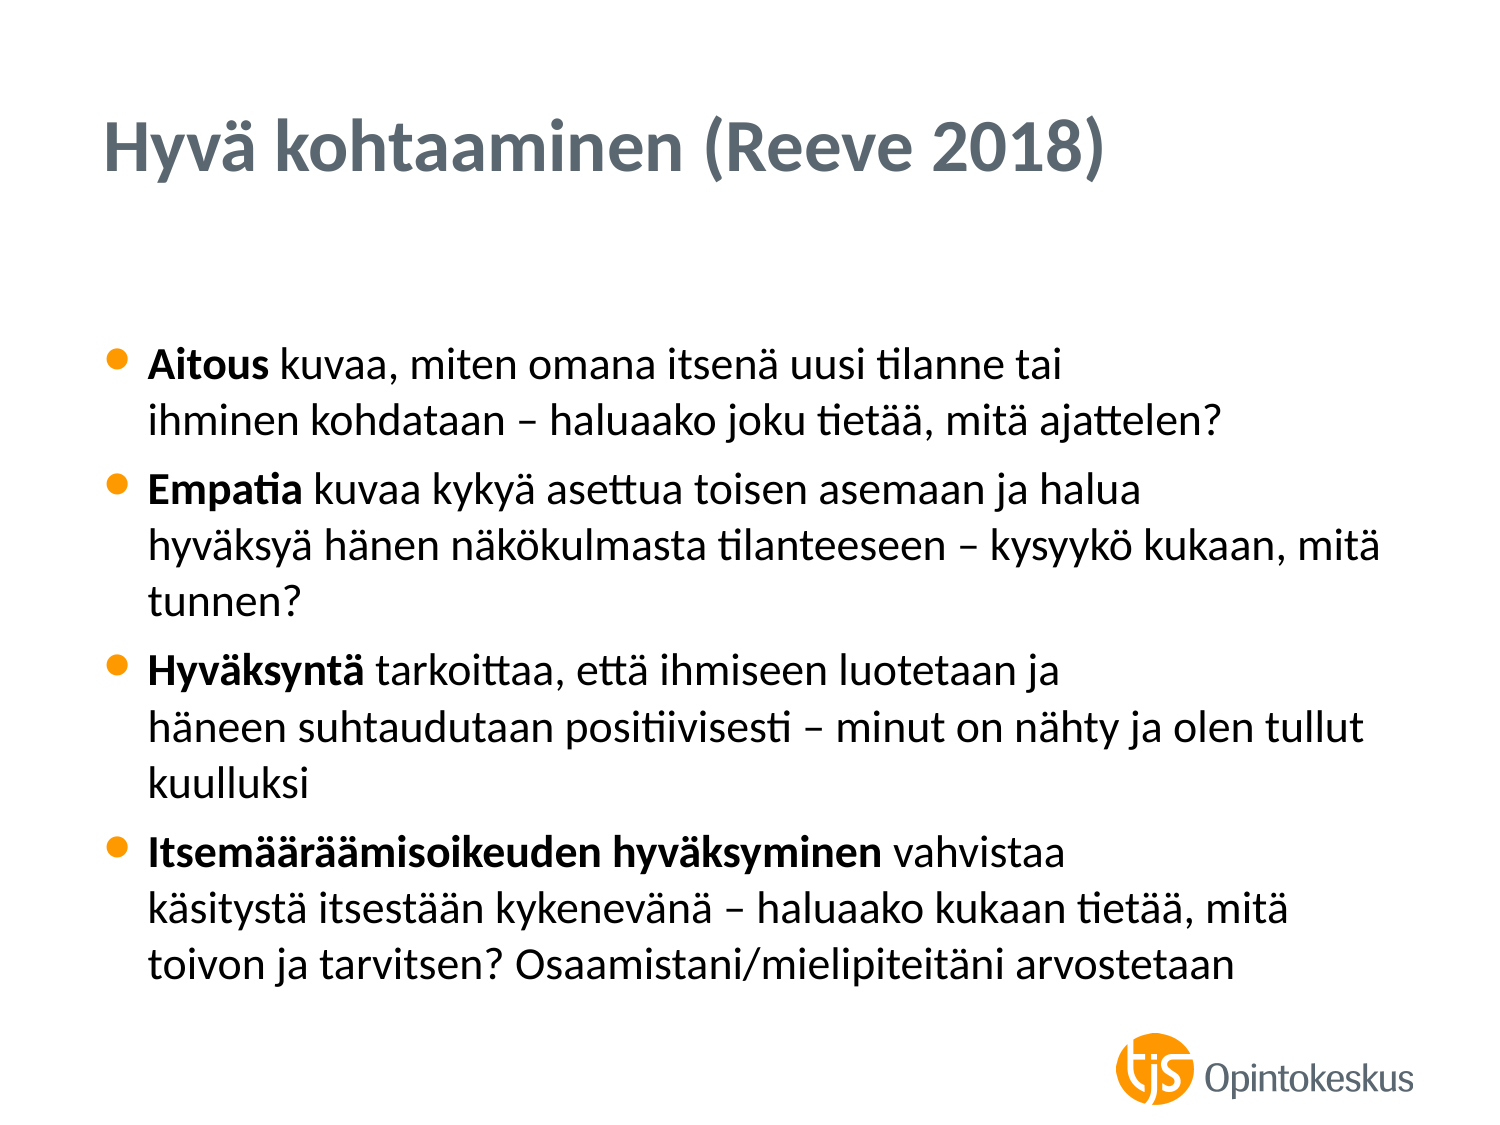

Hyvä kohtaaminen (Reeve 2018)
# Aitous kuvaa, miten omana itsenä uusi tilanne tai ihminen kohdataan – haluaako joku tietää, mitä ajattelen?​
Empatia kuvaa kykyä asettua toisen asemaan ja halua hyväksyä hänen näkökulmasta tilanteeseen – kysyykö kukaan, mitä tunnen?​
Hyväksyntä tarkoittaa, että ihmiseen luotetaan ja häneen suhtaudutaan positiivisesti – minut on nähty ja olen tullut kuulluksi​
Itsemääräämisoikeuden hyväksyminen vahvistaa käsitystä itsestään kykenevänä – haluaako kukaan tietää, mitä toivon ja tarvitsen? Osaamistani/mielipiteitäni arvostetaan